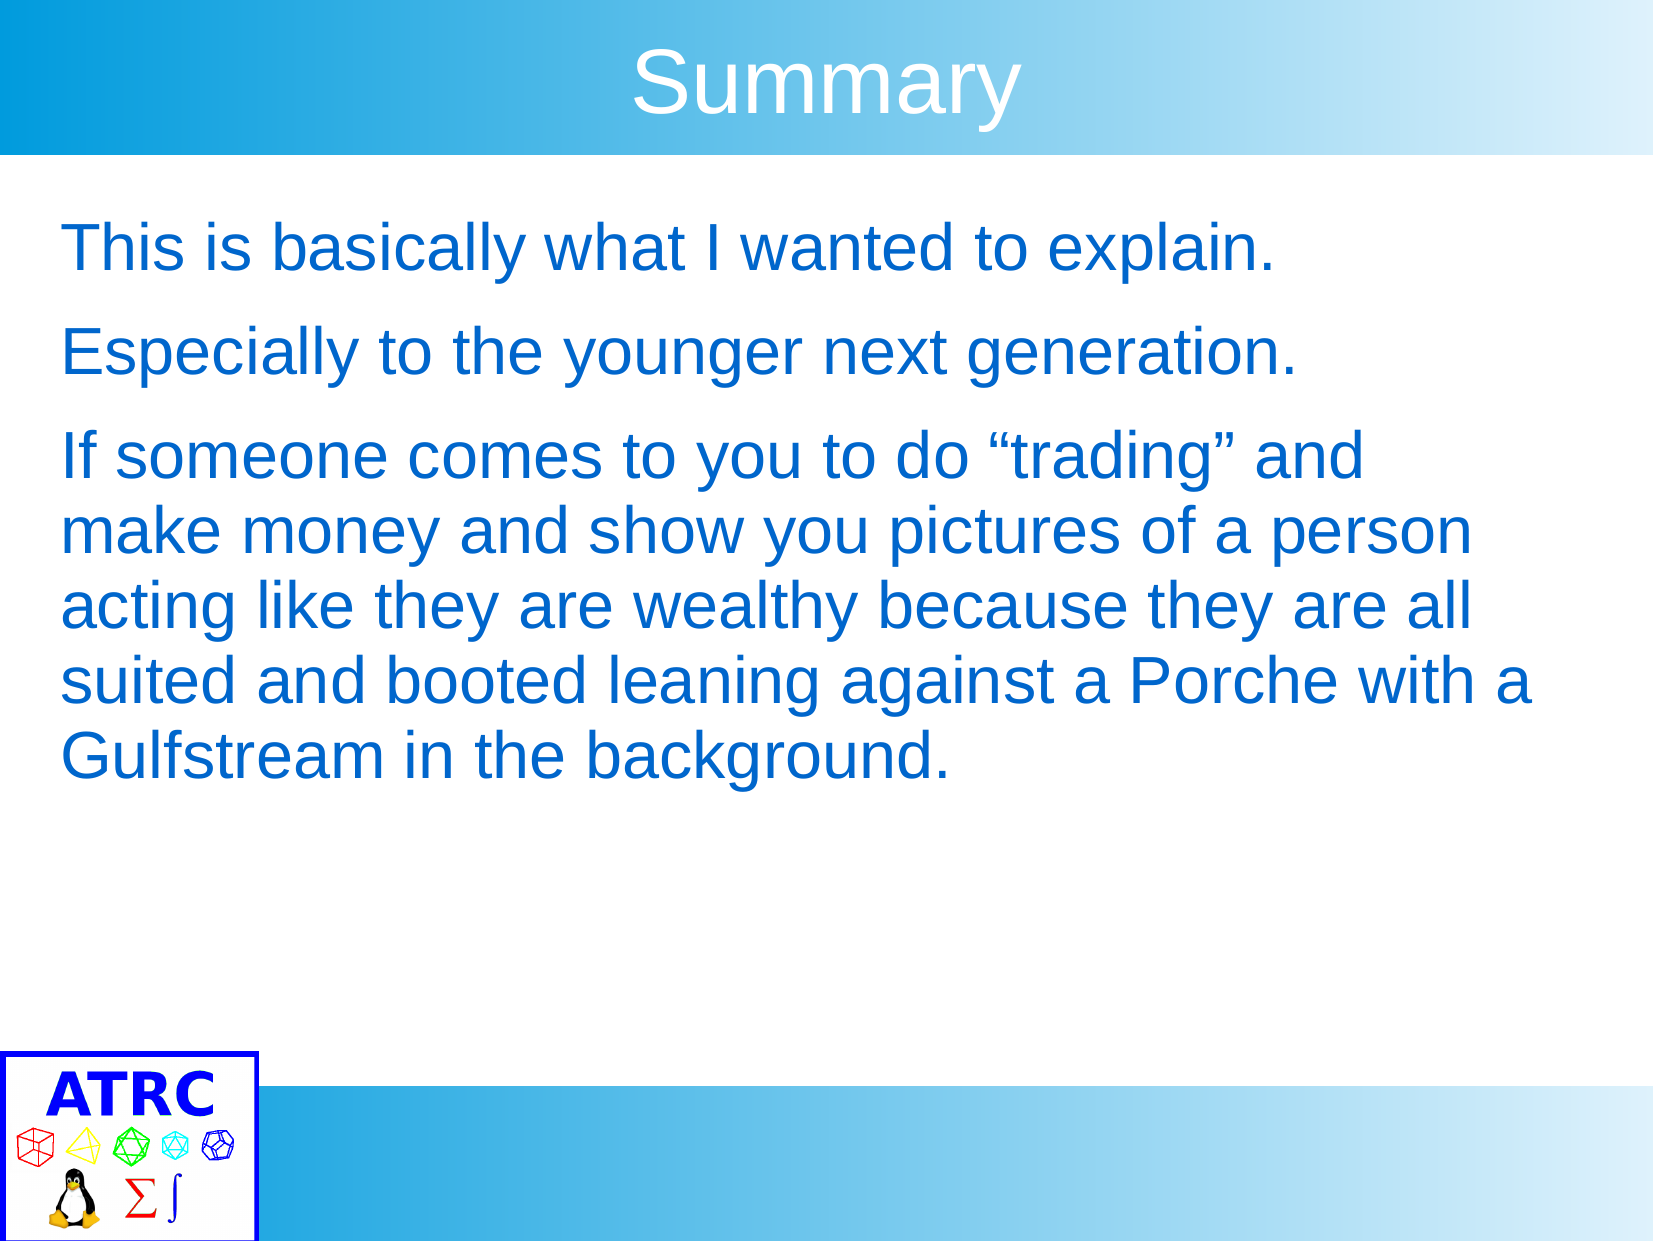

# Summary
This is basically what I wanted to explain.
Especially to the younger next generation.
If someone comes to you to do “trading” and make money and show you pictures of a person acting like they are wealthy because they are all suited and booted leaning against a Porche with a Gulfstream in the background.